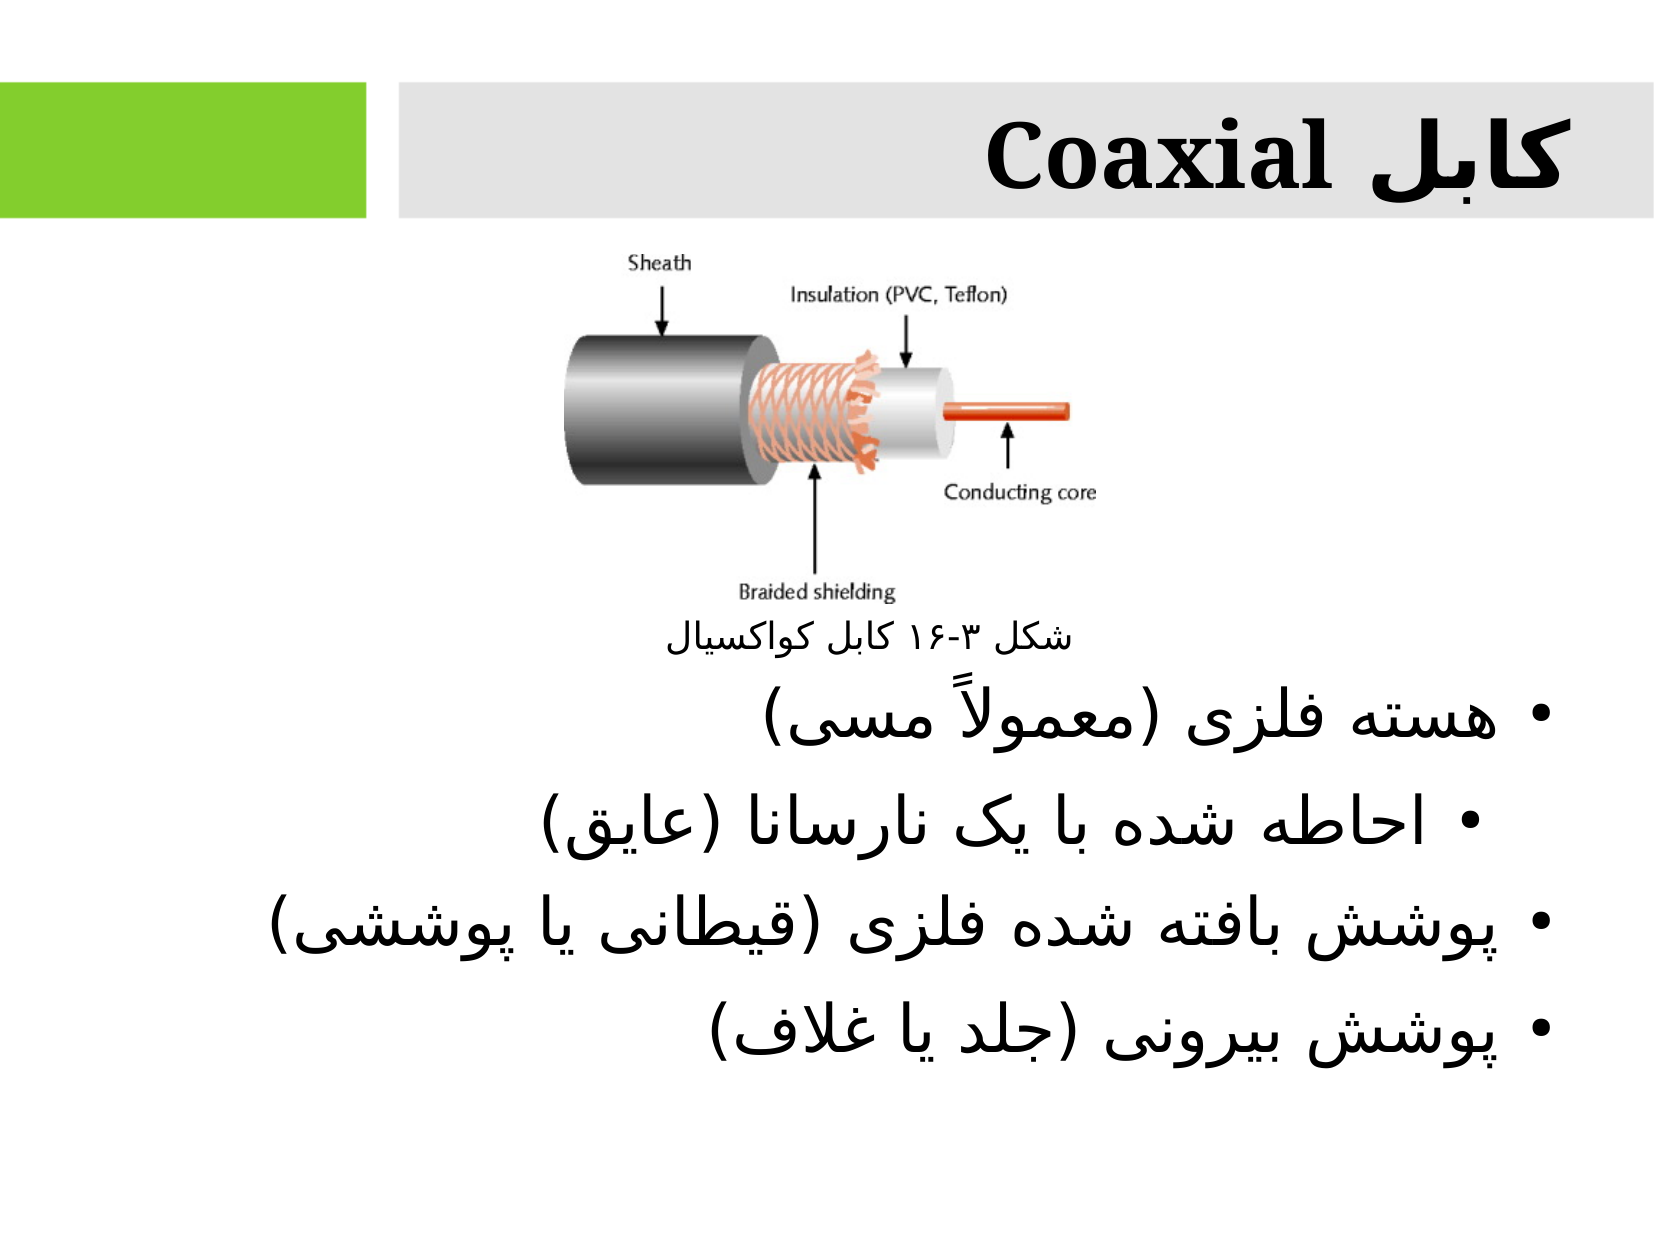

# کابل Coaxial
شکل ۳-۱۶ کابل کواکسیال
هسته فلزی (معمولاً مسی)
احاطه شده با یک نارسانا (عایق)
پوشش بافته شده فلزی (قیطانی یا پوششی)
پوشش بیرونی (جلد یا غلاف)